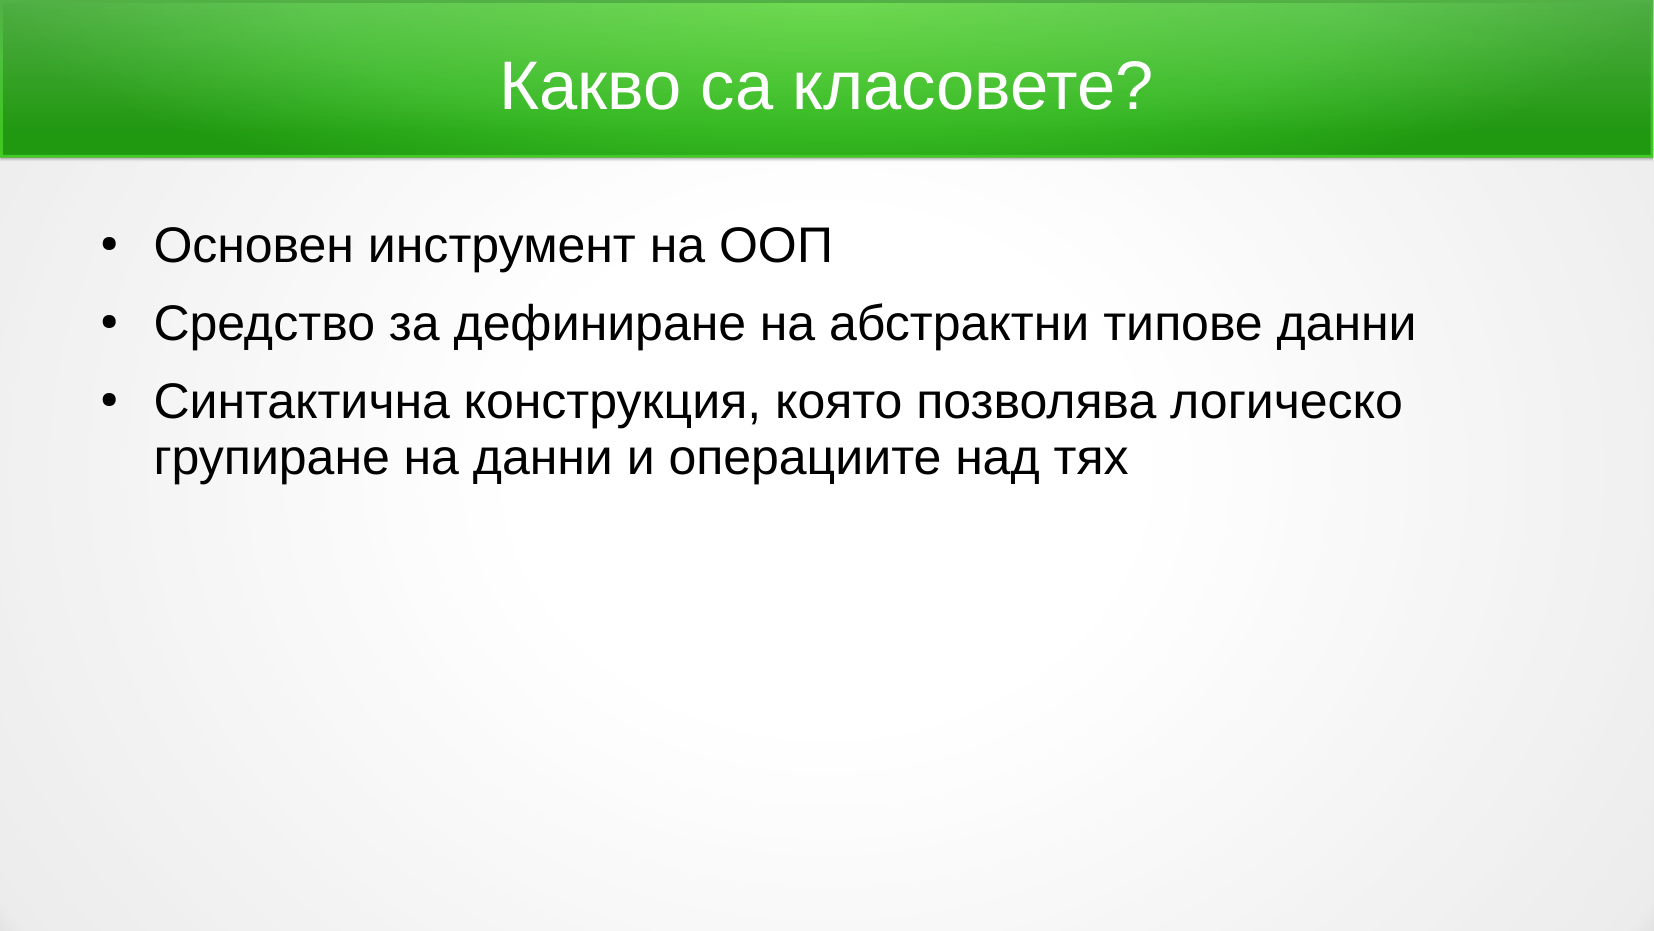

# Какво са класовете?
Основен инструмент на ООП
Средство за дефиниране на абстрактни типове данни
Синтактична конструкция, която позволява логическо групиране на данни и операциите над тях